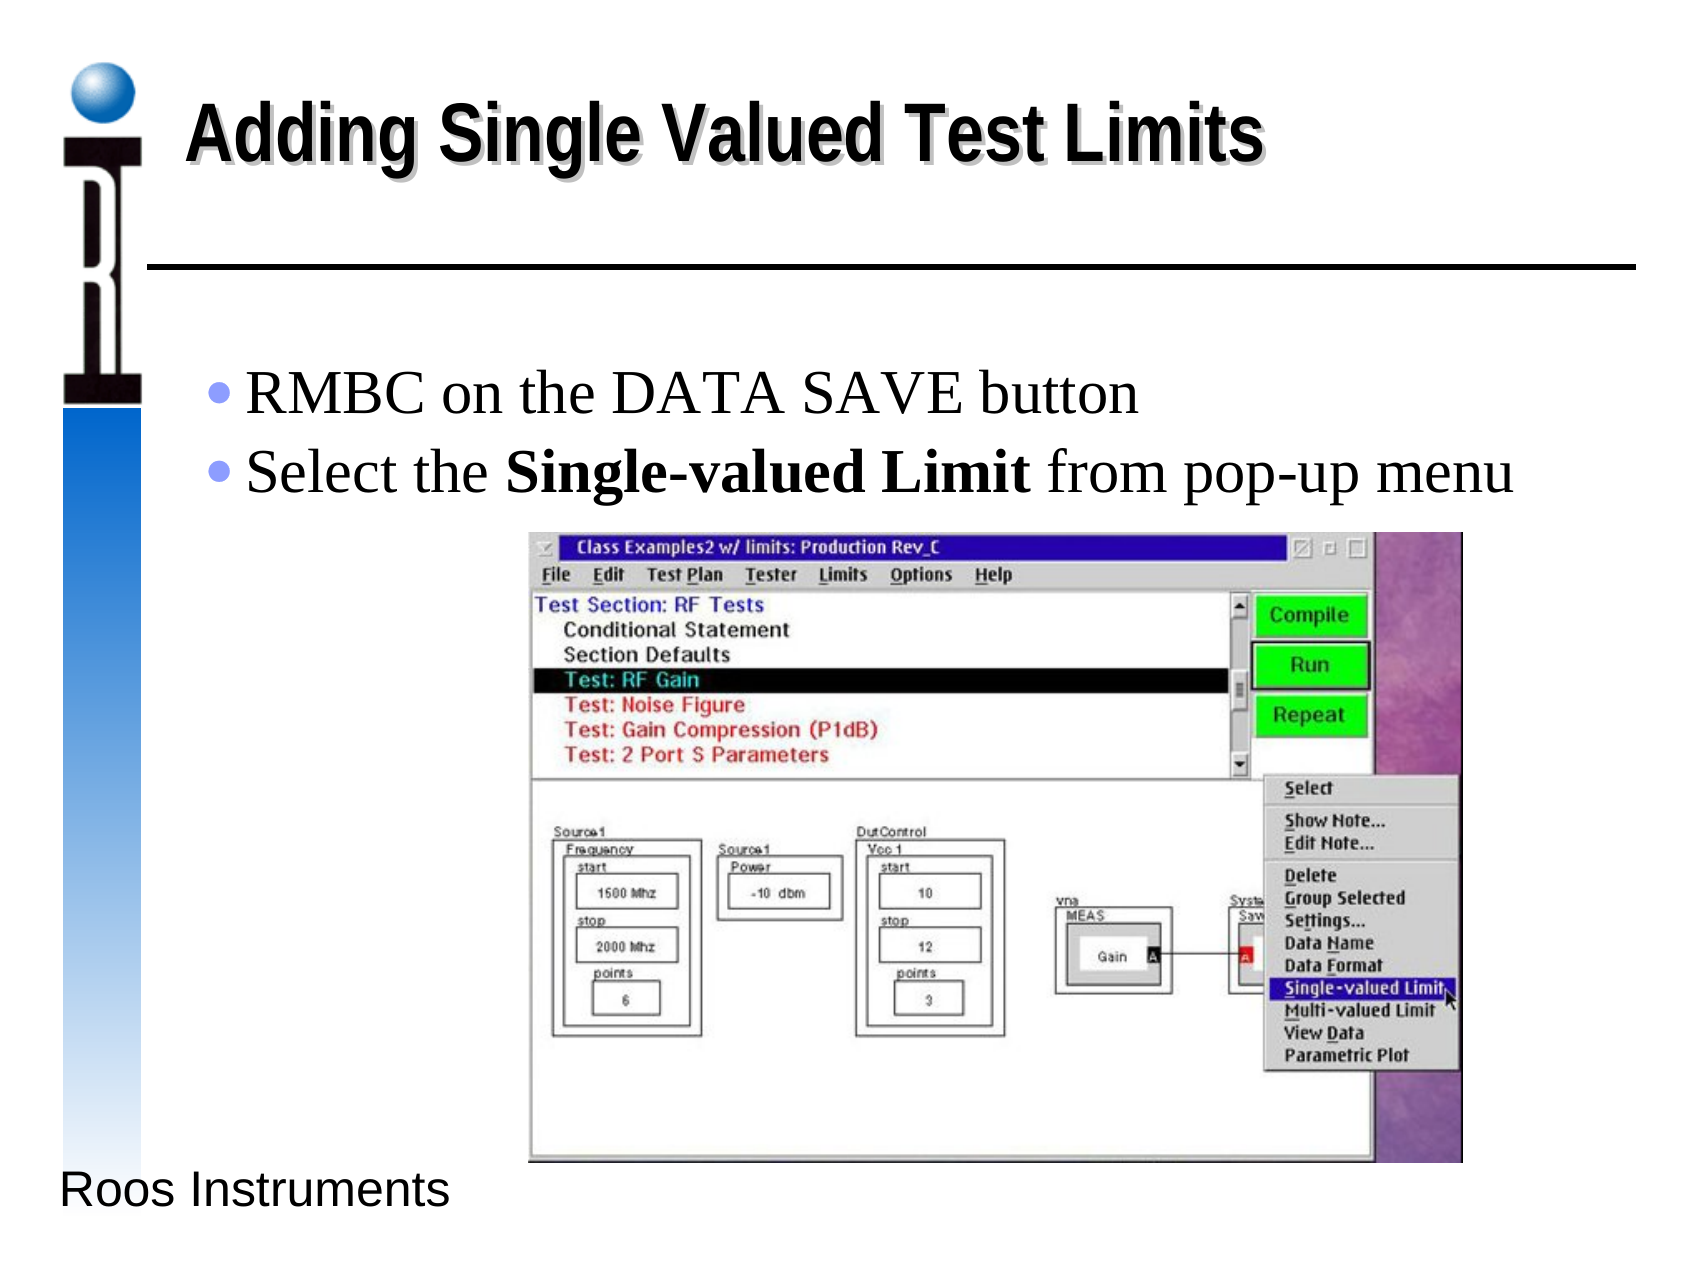

Adding Single Valued Test Limits
RMBC on the DATA SAVE button
Select the Single-valued Limit from pop-up menu